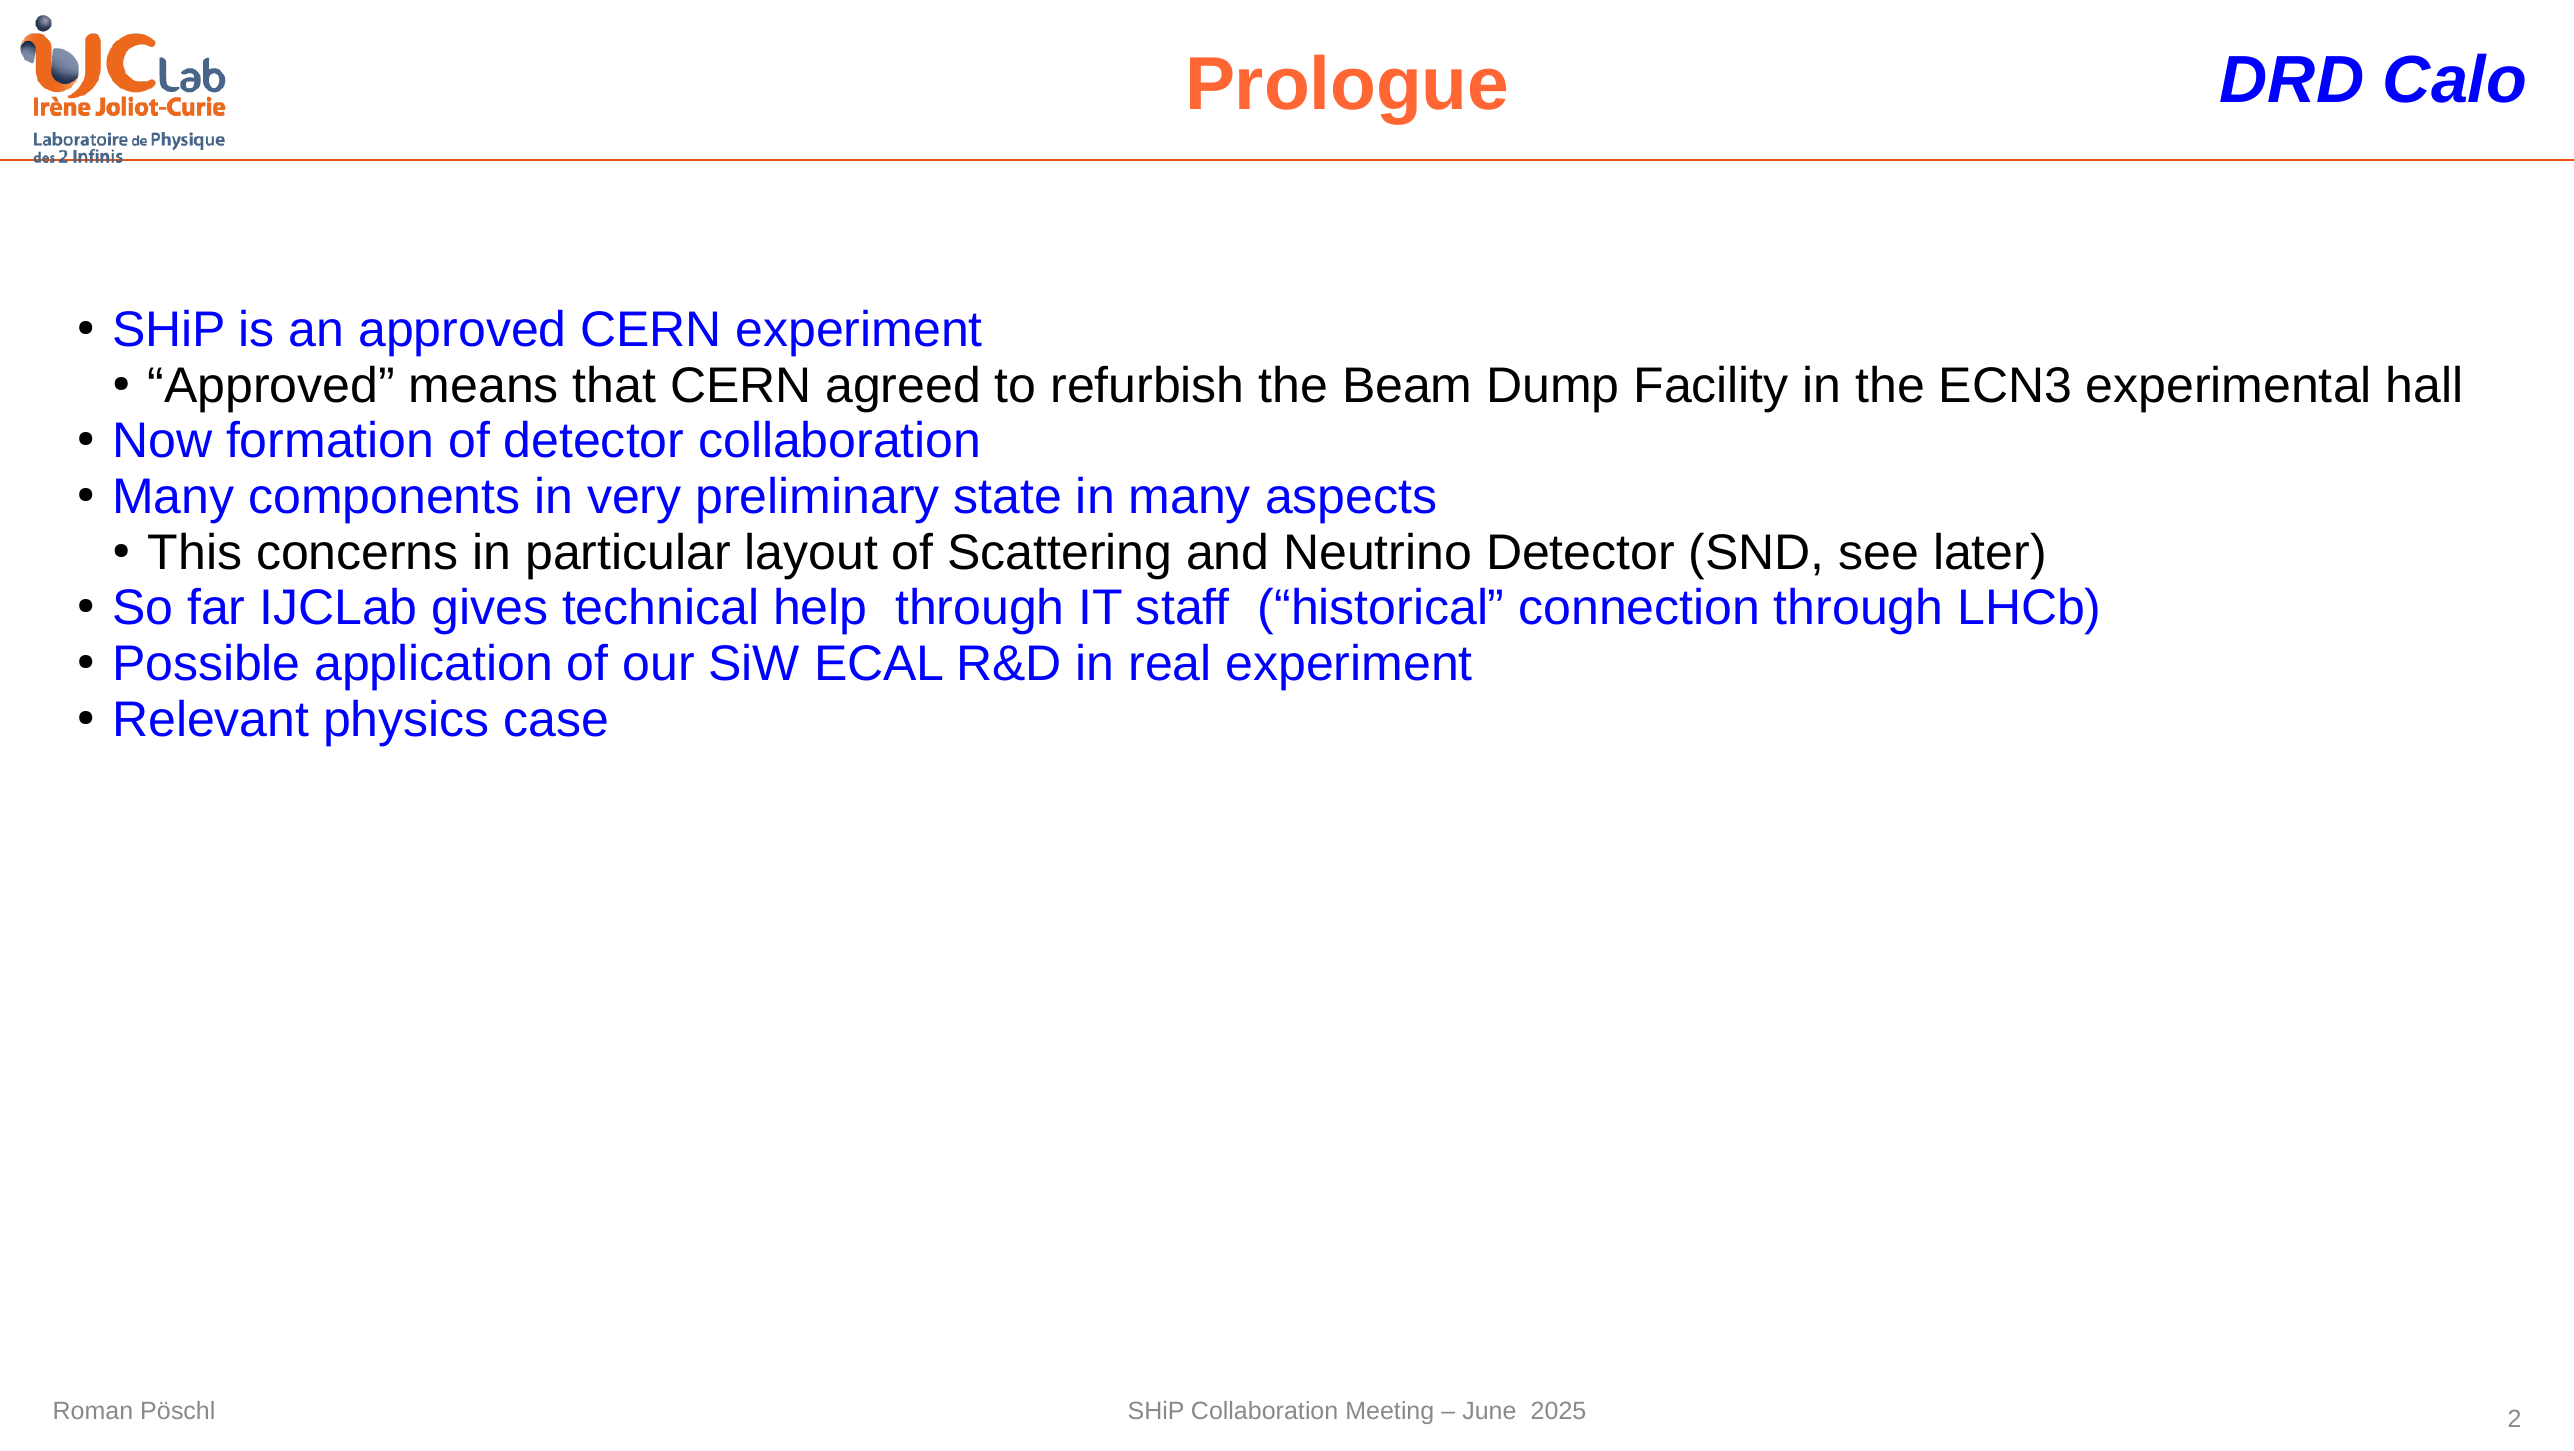

# Prologue
SHiP is an approved CERN experiment
“Approved” means that CERN agreed to refurbish the Beam Dump Facility in the ECN3 experimental hall
Now formation of detector collaboration
Many components in very preliminary state in many aspects
This concerns in particular layout of Scattering and Neutrino Detector (SND, see later)
So far IJCLab gives technical help through IT staff (“historical” connection through LHCb)
Possible application of our SiW ECAL R&D in real experiment
Relevant physics case